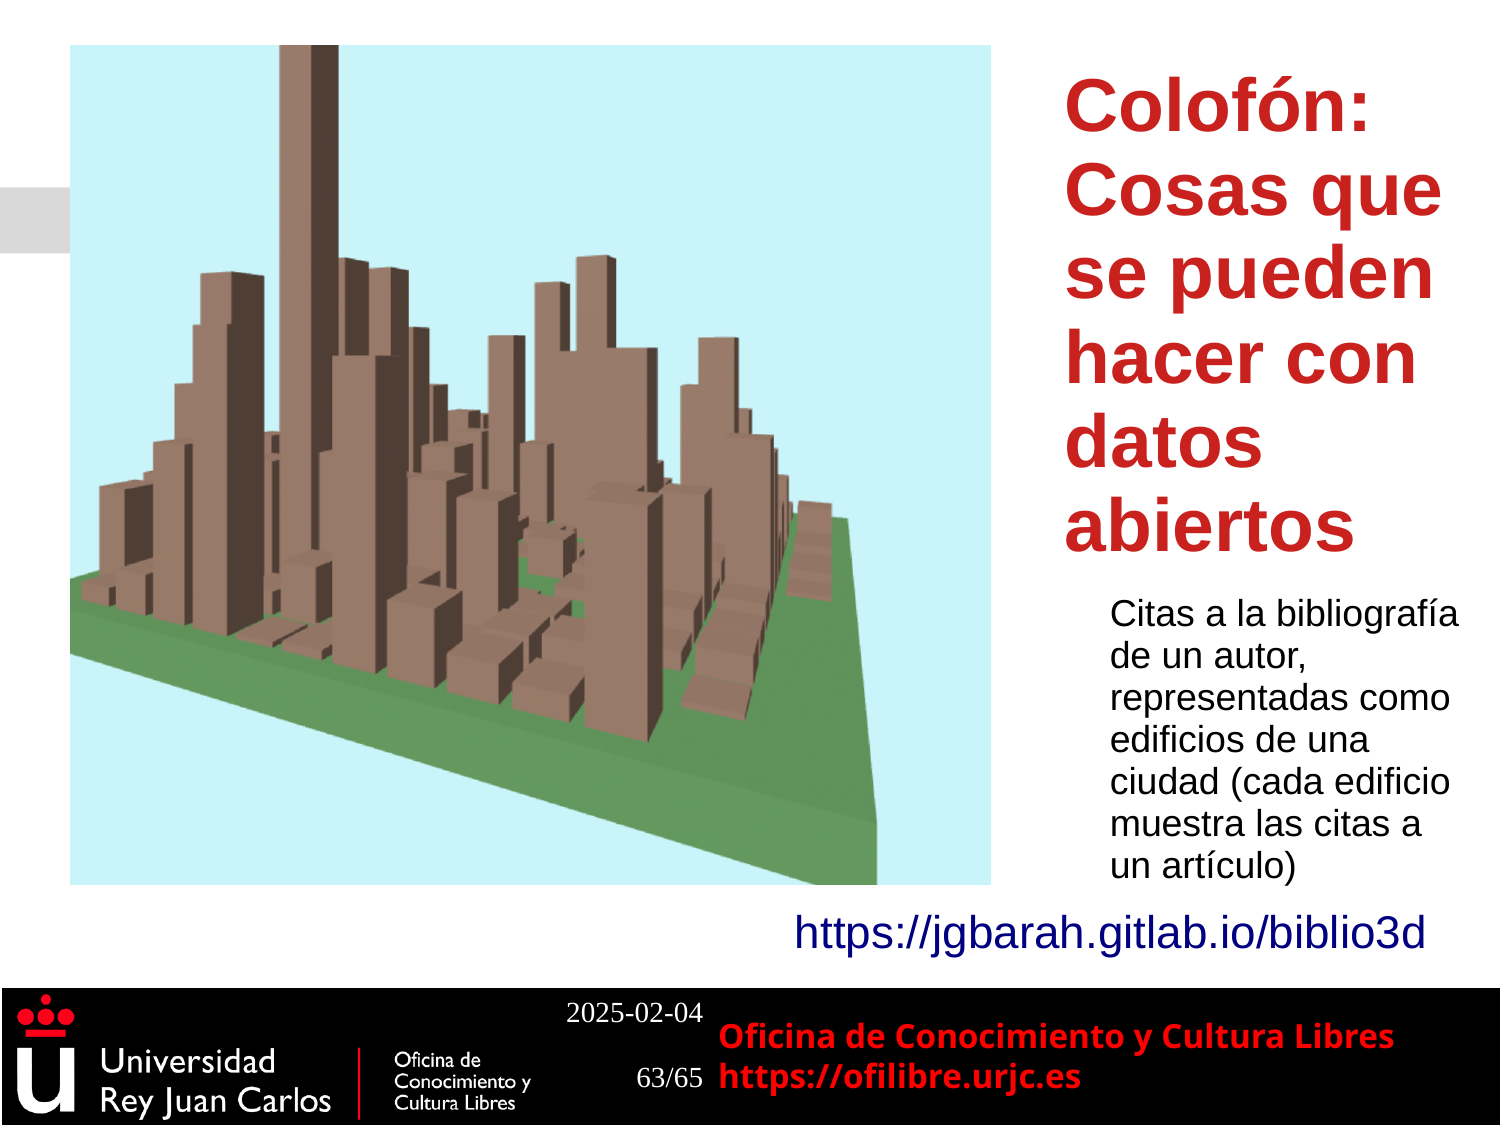

Colofón:
Cosas que se pueden hacer con datos abiertos
Citas a la bibliografía de un autor, representadas como edificios de una ciudad (cada edificio muestra las citas a un artículo)
https://jgbarah.gitlab.io/biblio3d